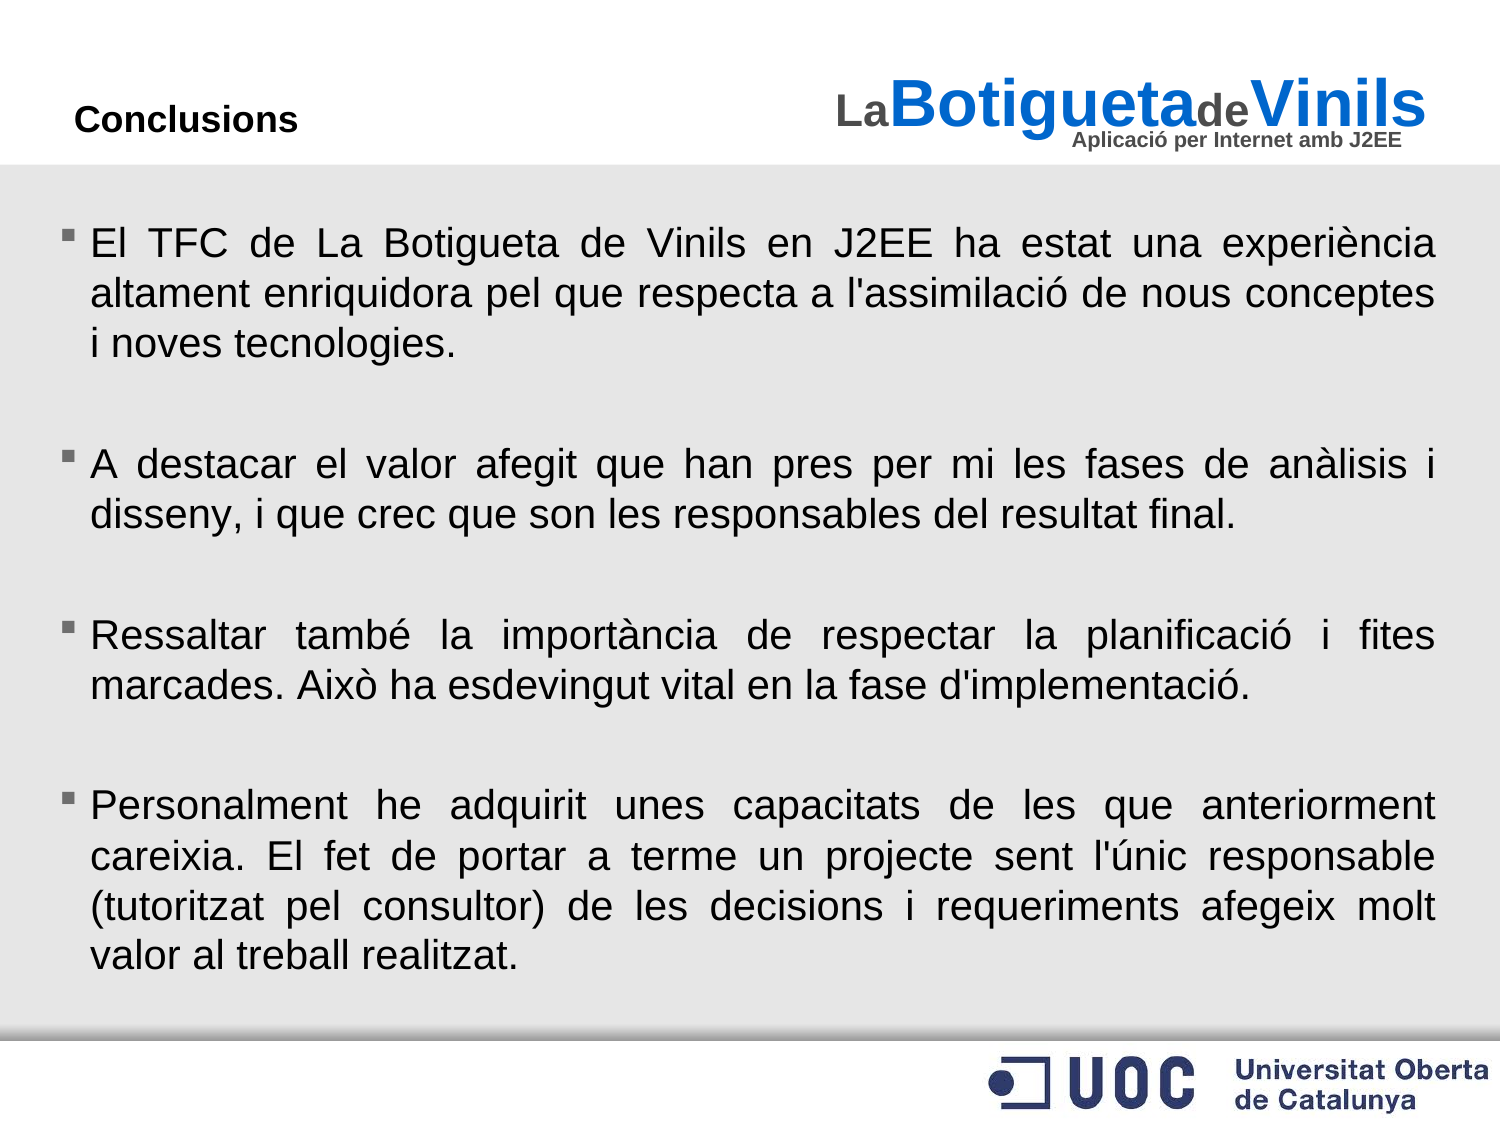

# LaBotiguetadeVinils
Conclusions
Aplicació per Internet amb J2EE
El TFC de La Botigueta de Vinils en J2EE ha estat una experiència altament enriquidora pel que respecta a l'assimilació de nous conceptes i noves tecnologies.
A destacar el valor afegit que han pres per mi les fases de anàlisis i disseny, i que crec que son les responsables del resultat final.
Ressaltar també la importància de respectar la planificació i fites marcades. Això ha esdevingut vital en la fase d'implementació.
Personalment he adquirit unes capacitats de les que anteriorment careixia. El fet de portar a terme un projecte sent l'únic responsable (tutoritzat pel consultor) de les decisions i requeriments afegeix molt valor al treball realitzat.
Here comes your footer